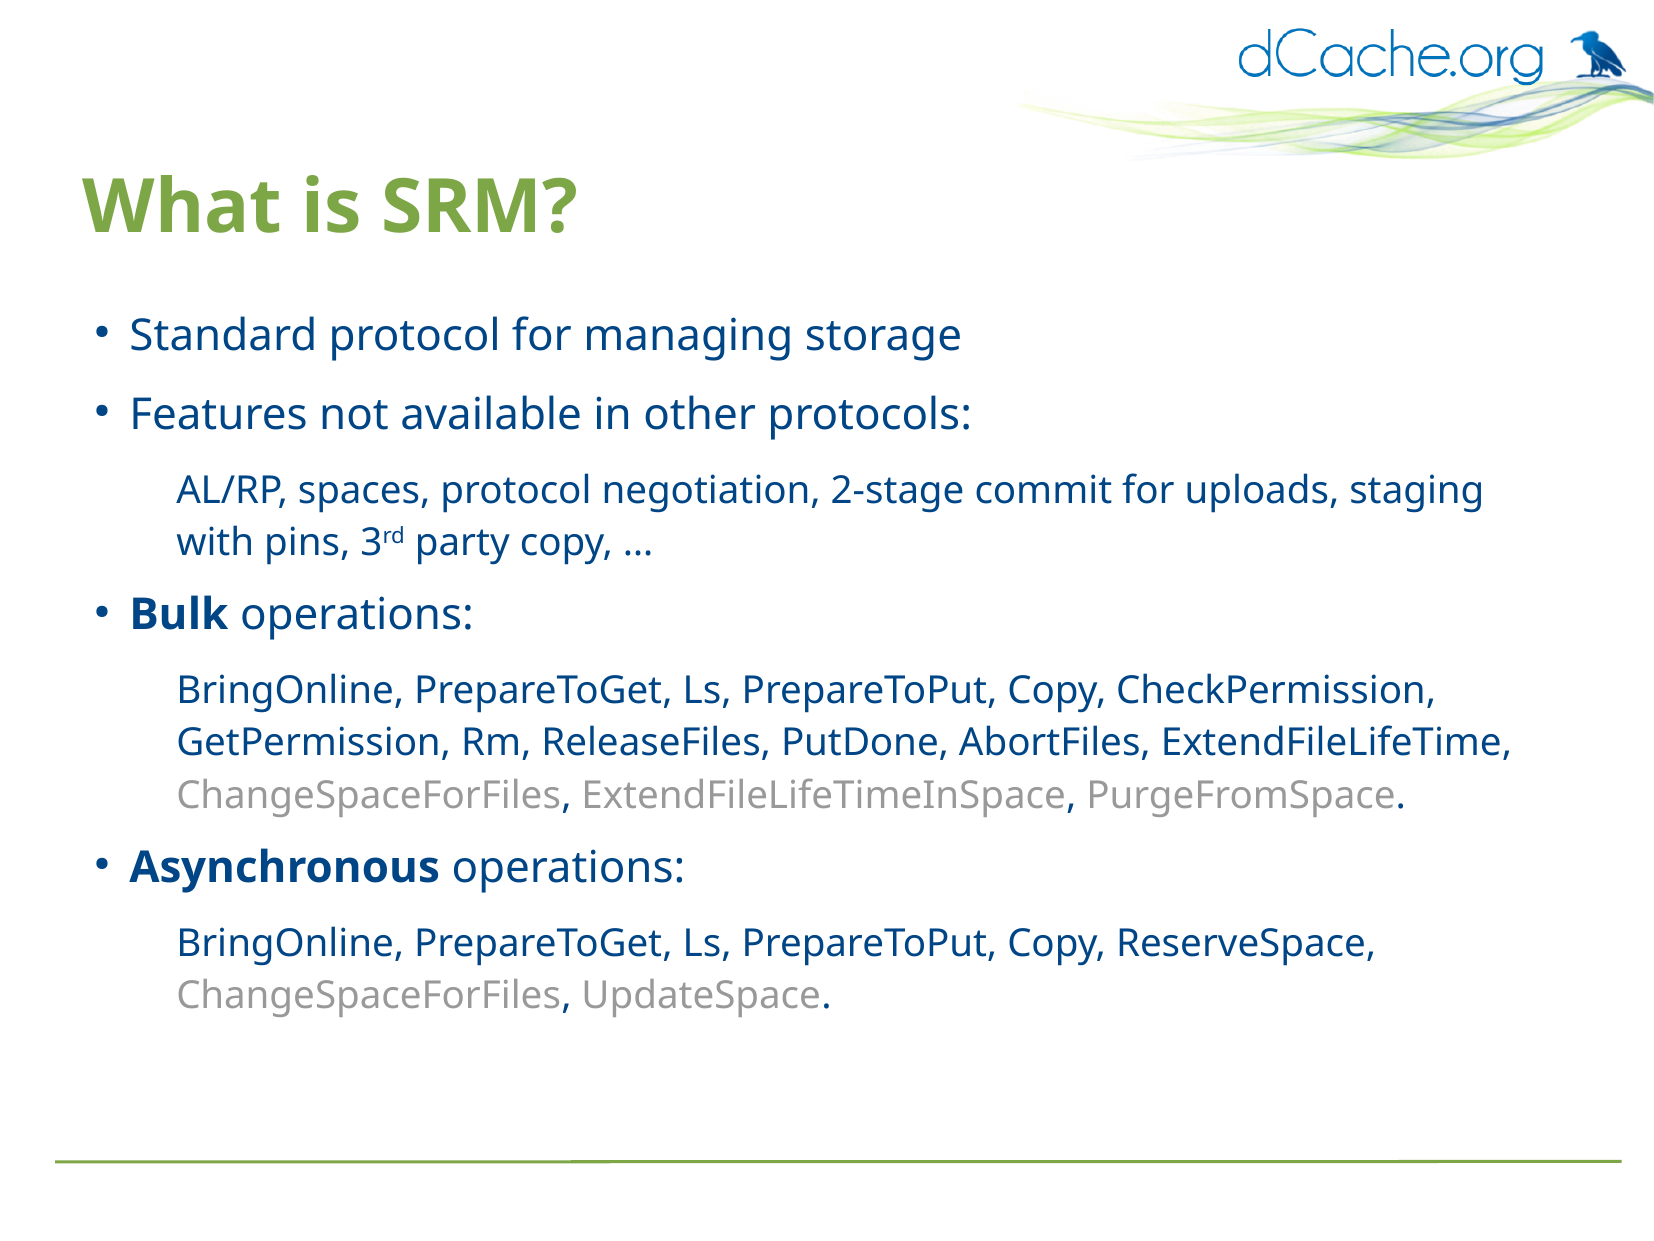

# What is SRM?
Standard protocol for managing storage
Features not available in other protocols:
AL/RP, spaces, protocol negotiation, 2-stage commit for uploads, staging with pins, 3rd party copy, …
Bulk operations:
BringOnline, PrepareToGet, Ls, PrepareToPut, Copy, CheckPermission, GetPermission, Rm, ReleaseFiles, PutDone, AbortFiles, ExtendFileLifeTime, ChangeSpaceForFiles, ExtendFileLifeTimeInSpace, PurgeFromSpace.
Asynchronous operations:
BringOnline, PrepareToGet, Ls, PrepareToPut, Copy, ReserveSpace, ChangeSpaceForFiles, UpdateSpace.